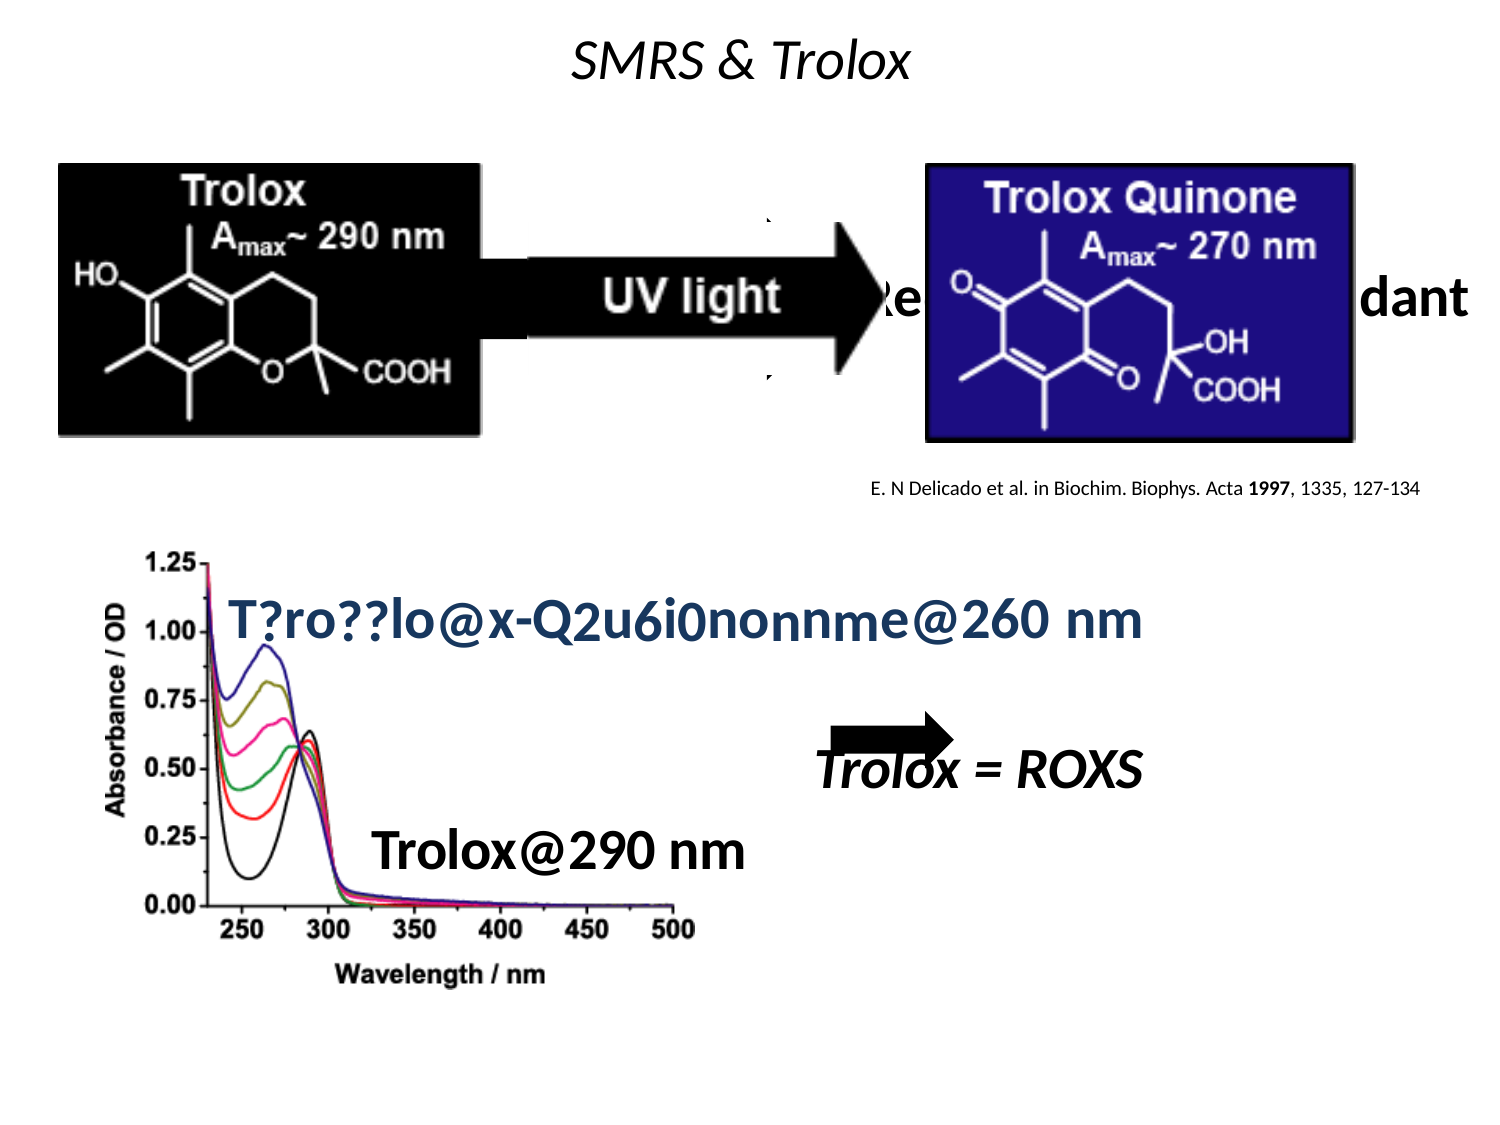

# SMRS & Trolox
Re
dant
ductant / Anti-Oxi
E. N Delicado et al. in Biochim. Biophys. Acta 1997, 1335, 127-134
T?ro??lo@x-Q2u6i0nonnme@260 nm
Trolox = ROXS
Trolox@290 nm